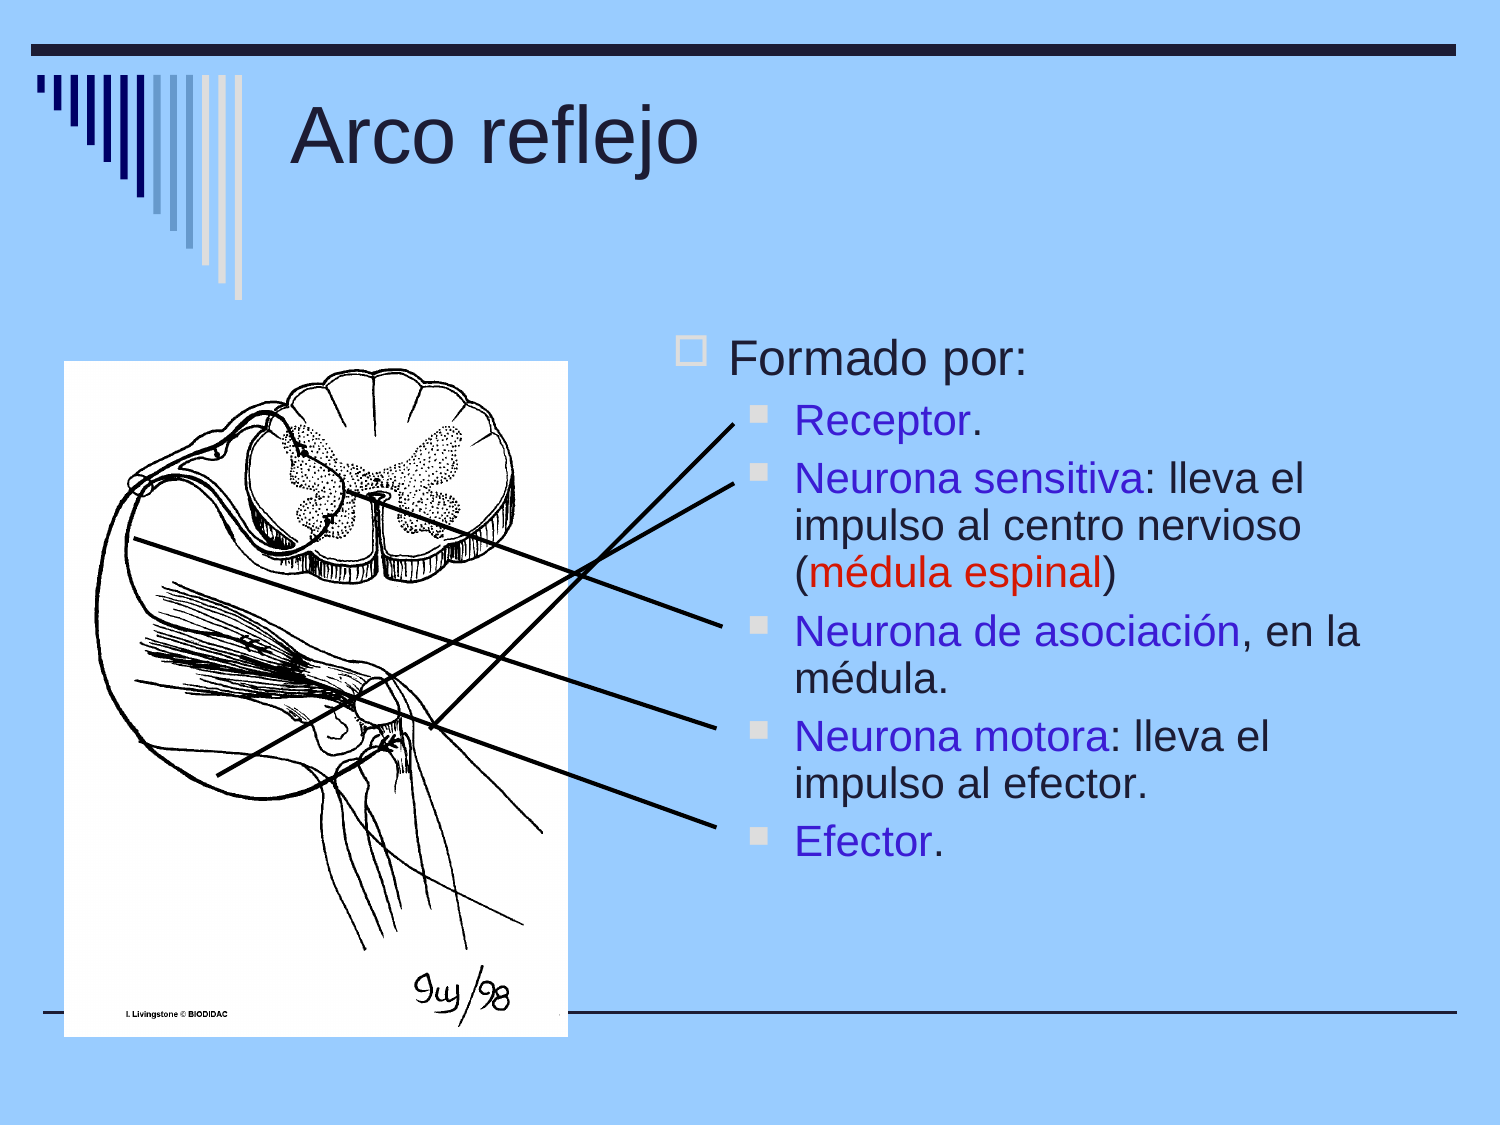

# Arco reflejo
Formado por:
Receptor.
Neurona sensitiva: lleva el impulso al centro nervioso (médula espinal)
Neurona de asociación, en la médula.
Neurona motora: lleva el impulso al efector.
Efector.